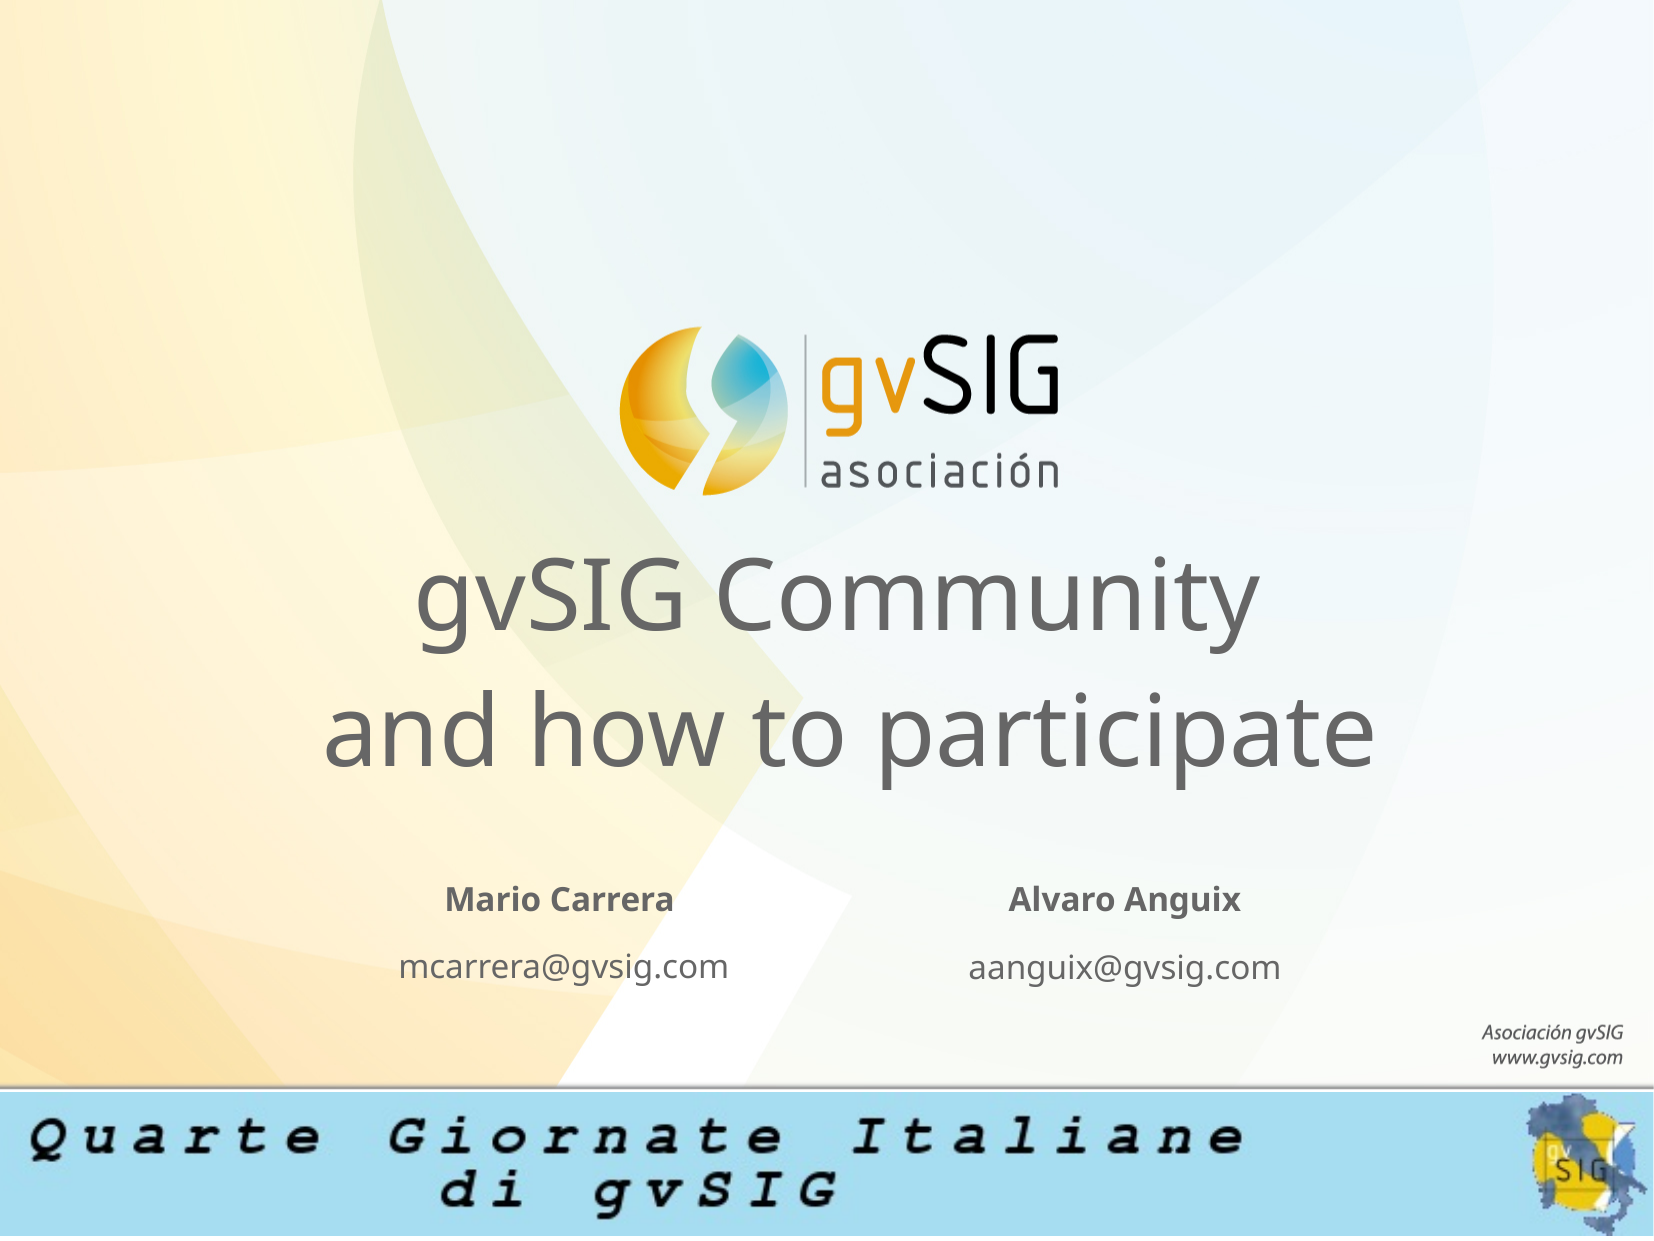

# gvSIG Community and how to participate
Mario Carrera
mcarrera@gvsig.com
Alvaro Anguix
aanguix@gvsig.com